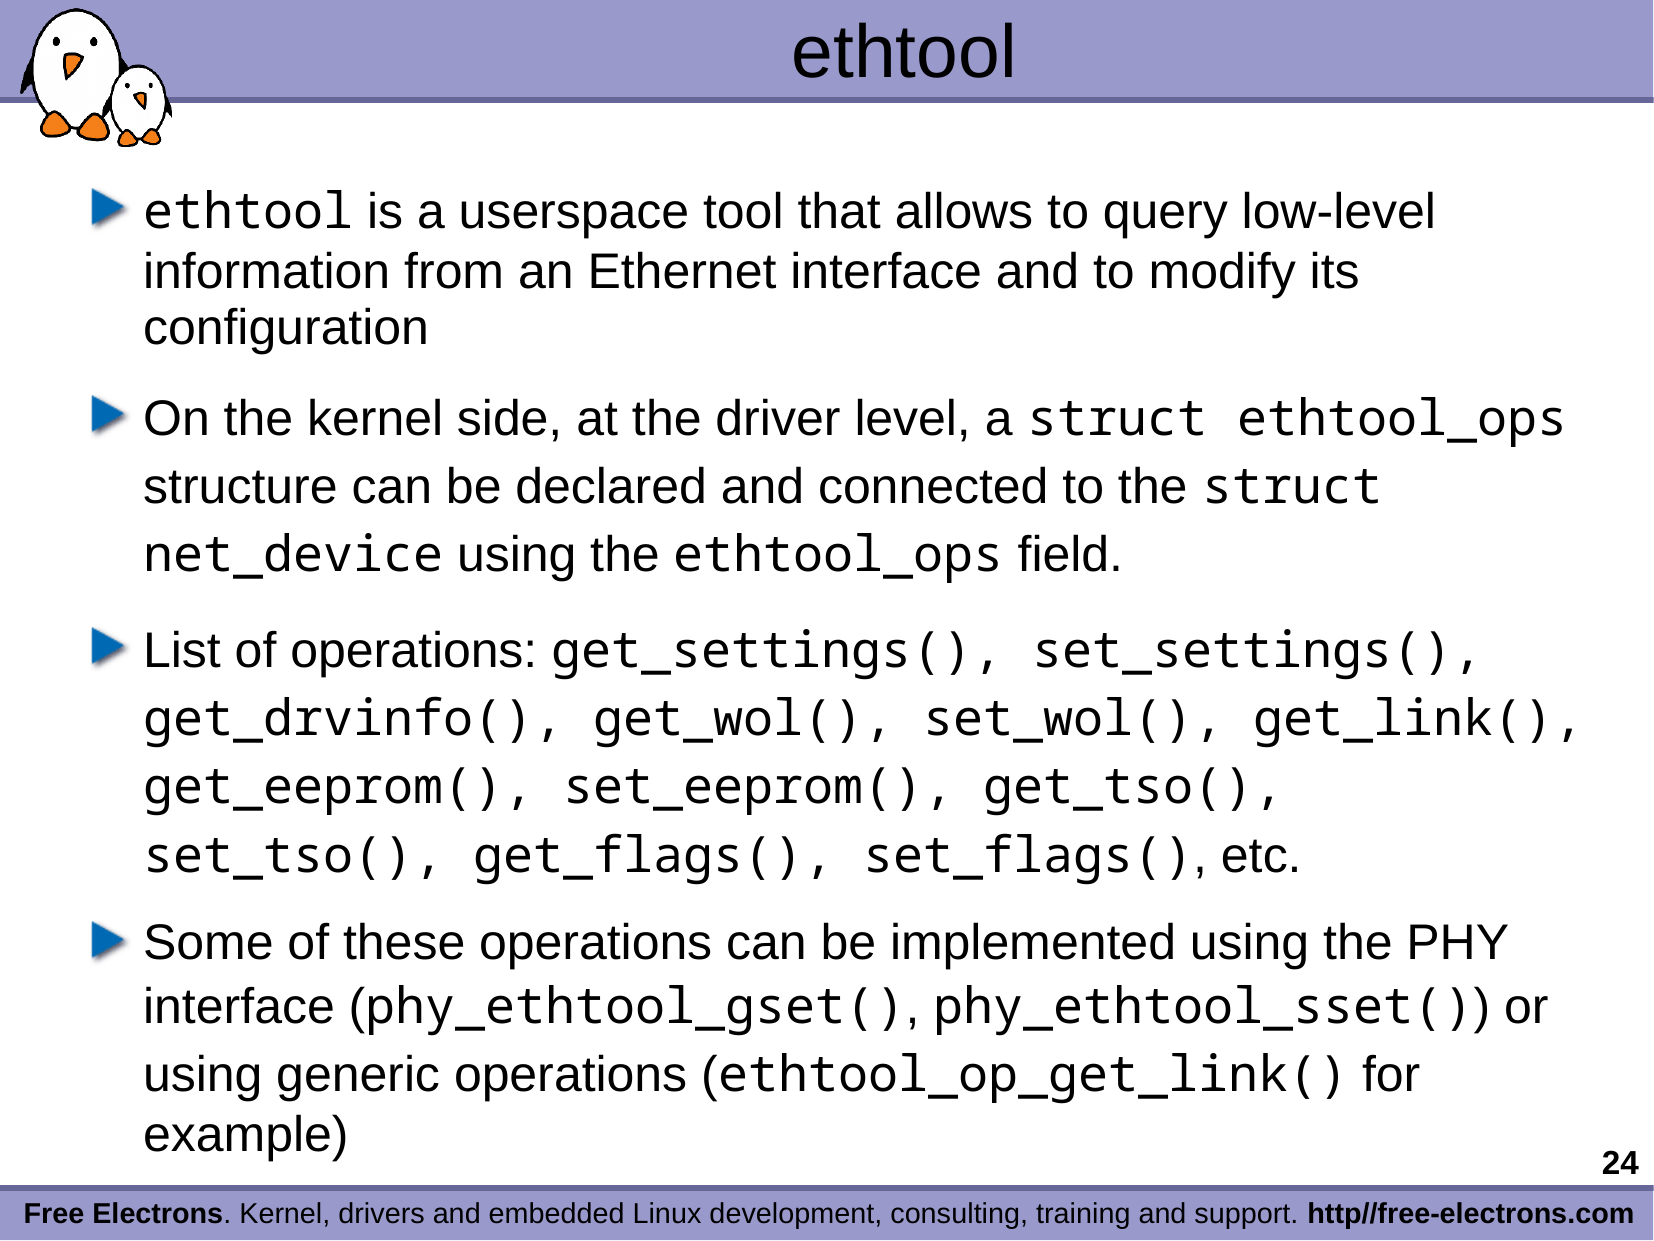

# ethtool
ethtool is a userspace tool that allows to query low-level information from an Ethernet interface and to modify its configuration
On the kernel side, at the driver level, a struct ethtool_ops structure can be declared and connected to the struct net_device using the ethtool_ops field.
List of operations: get_settings(), set_settings(), get_drvinfo(), get_wol(), set_wol(), get_link(), get_eeprom(), set_eeprom(), get_tso(), set_tso(), get_flags(), set_flags(), etc.
Some of these operations can be implemented using the PHY interface (phy_ethtool_gset(), phy_ethtool_sset()) or using generic operations (ethtool_op_get_link() for example)